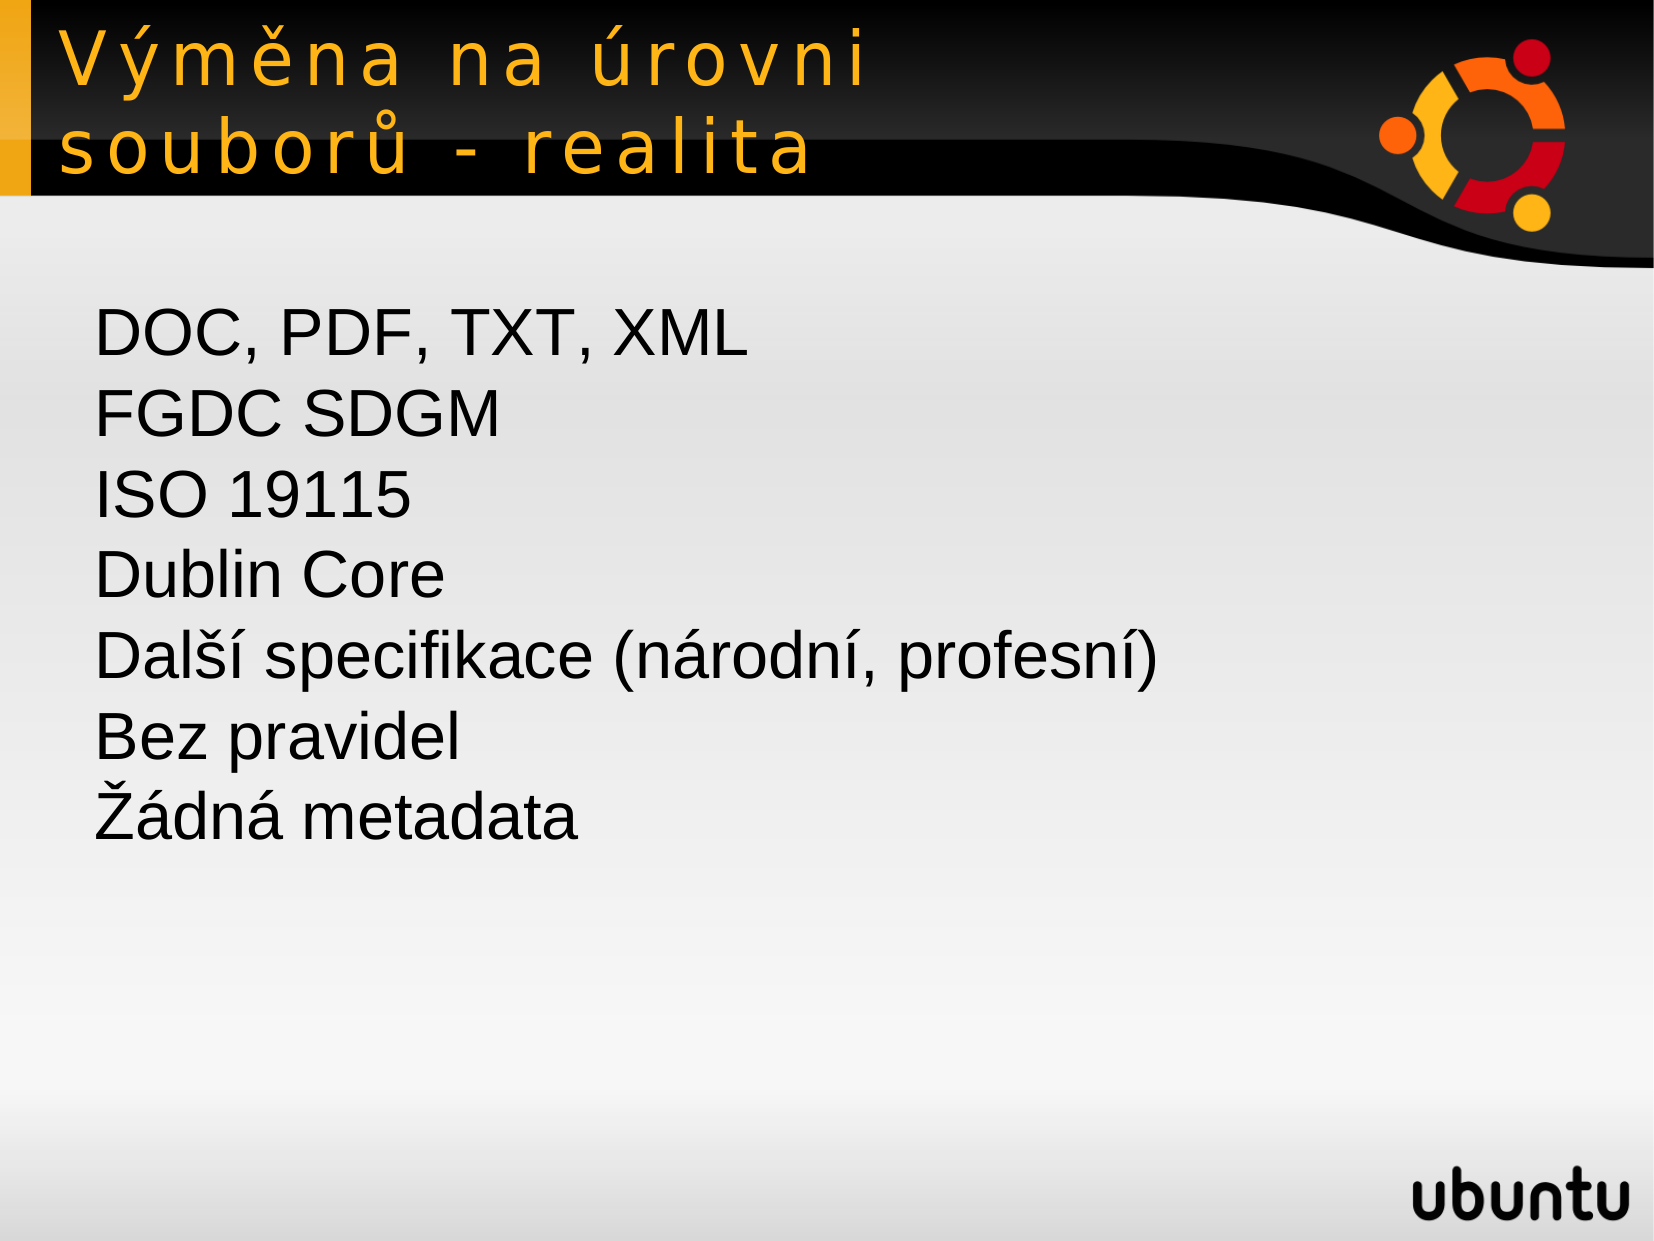

# Výměna na úrovni souborů - realita
DOC, PDF, TXT, XML
FGDC SDGM
ISO 19115
Dublin Core
Další specifikace (národní, profesní)
Bez pravidel
Žádná metadata